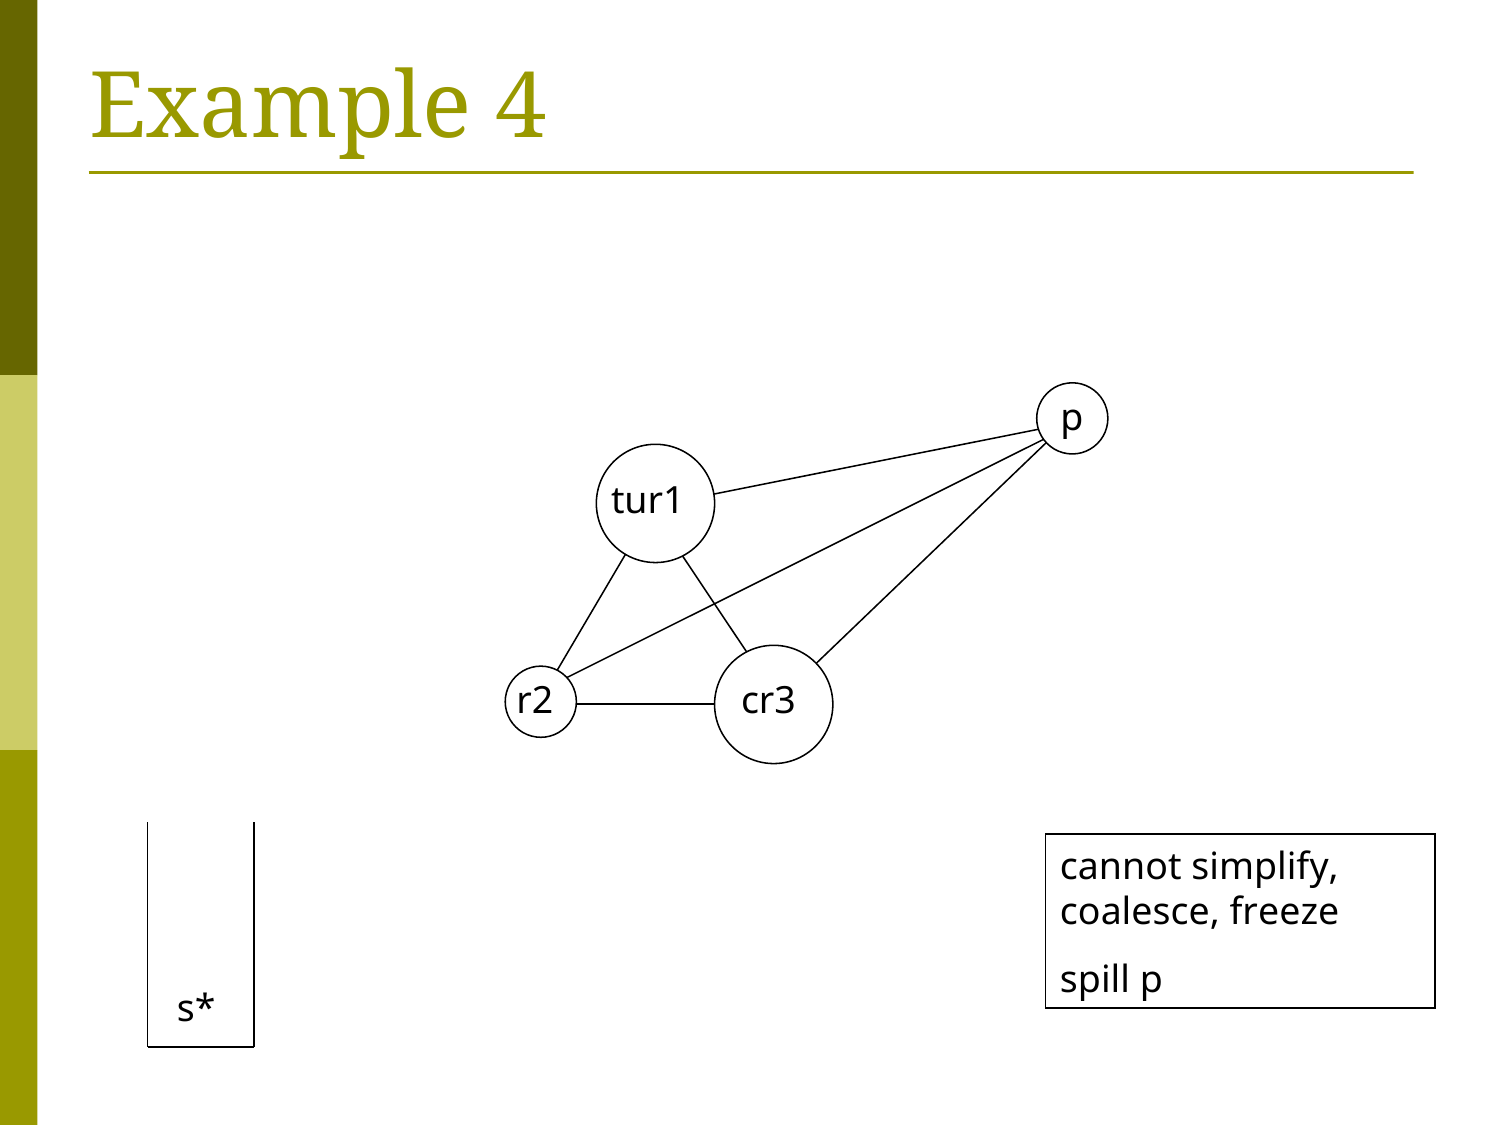

# Example 4
p
tur1
r2
cr3
cannot simplify, coalesce, freeze
spill p
s*